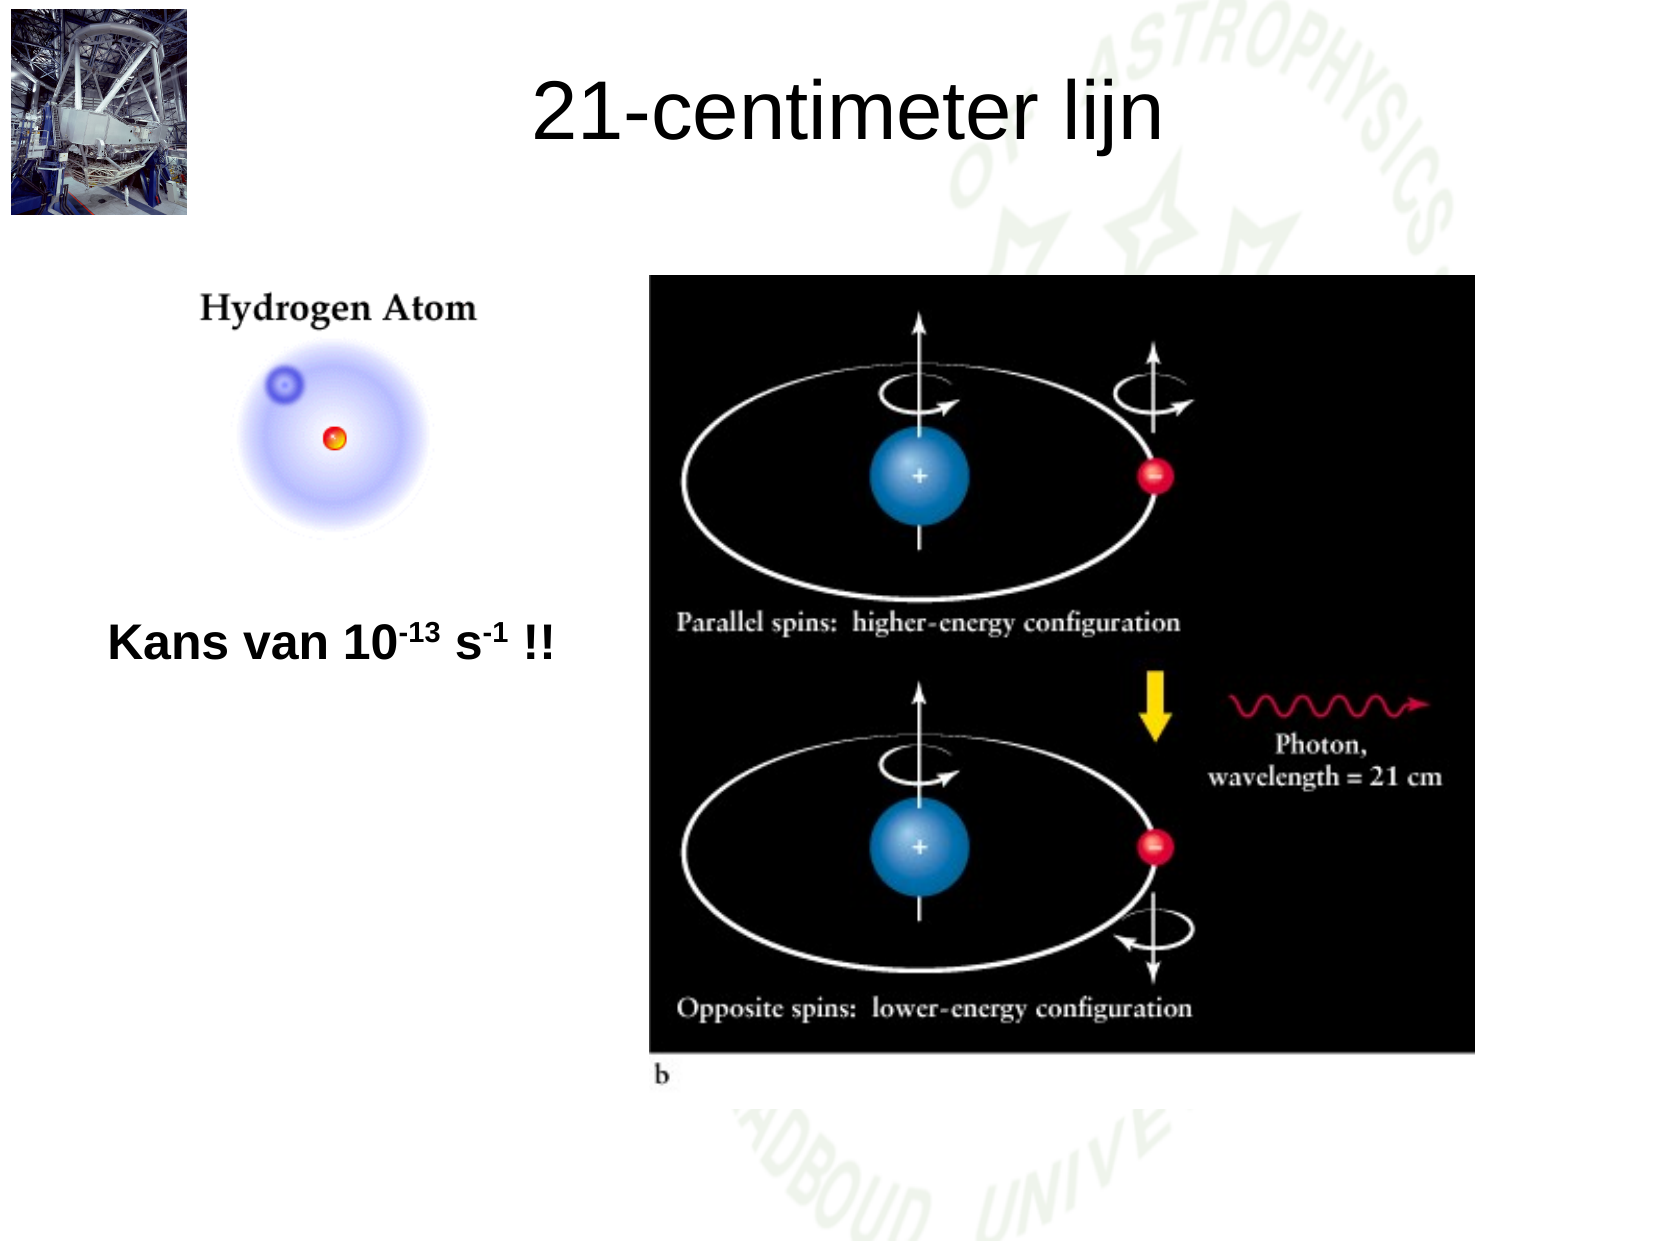

21-centimeter lijn
Kans van 10-13 s-1 !!